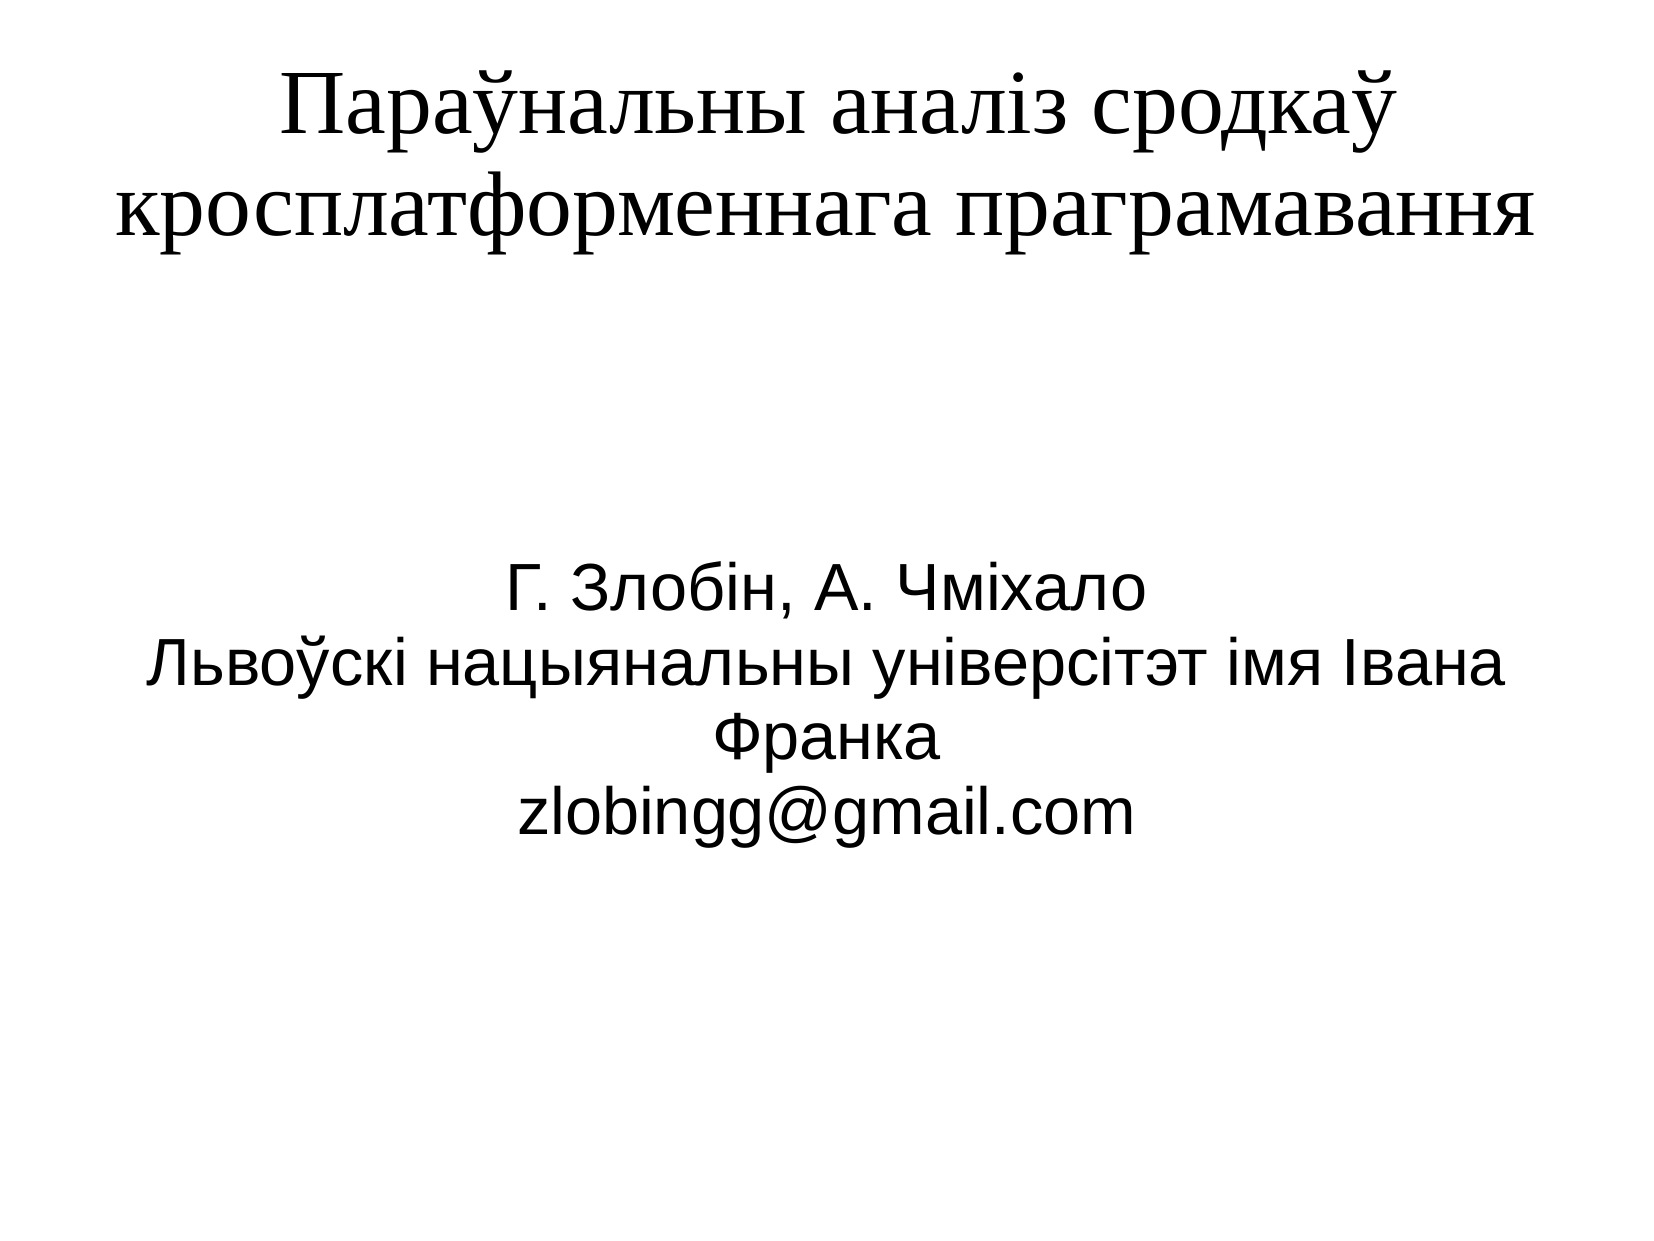

# Параўнальны аналіз сродкаў кросплатформеннага праграмавання
 Г. Злобін, А. Чмiхало
Львоўскі нацыянальны універсітэт імя Івана Франка
zlobingg@gmail.com